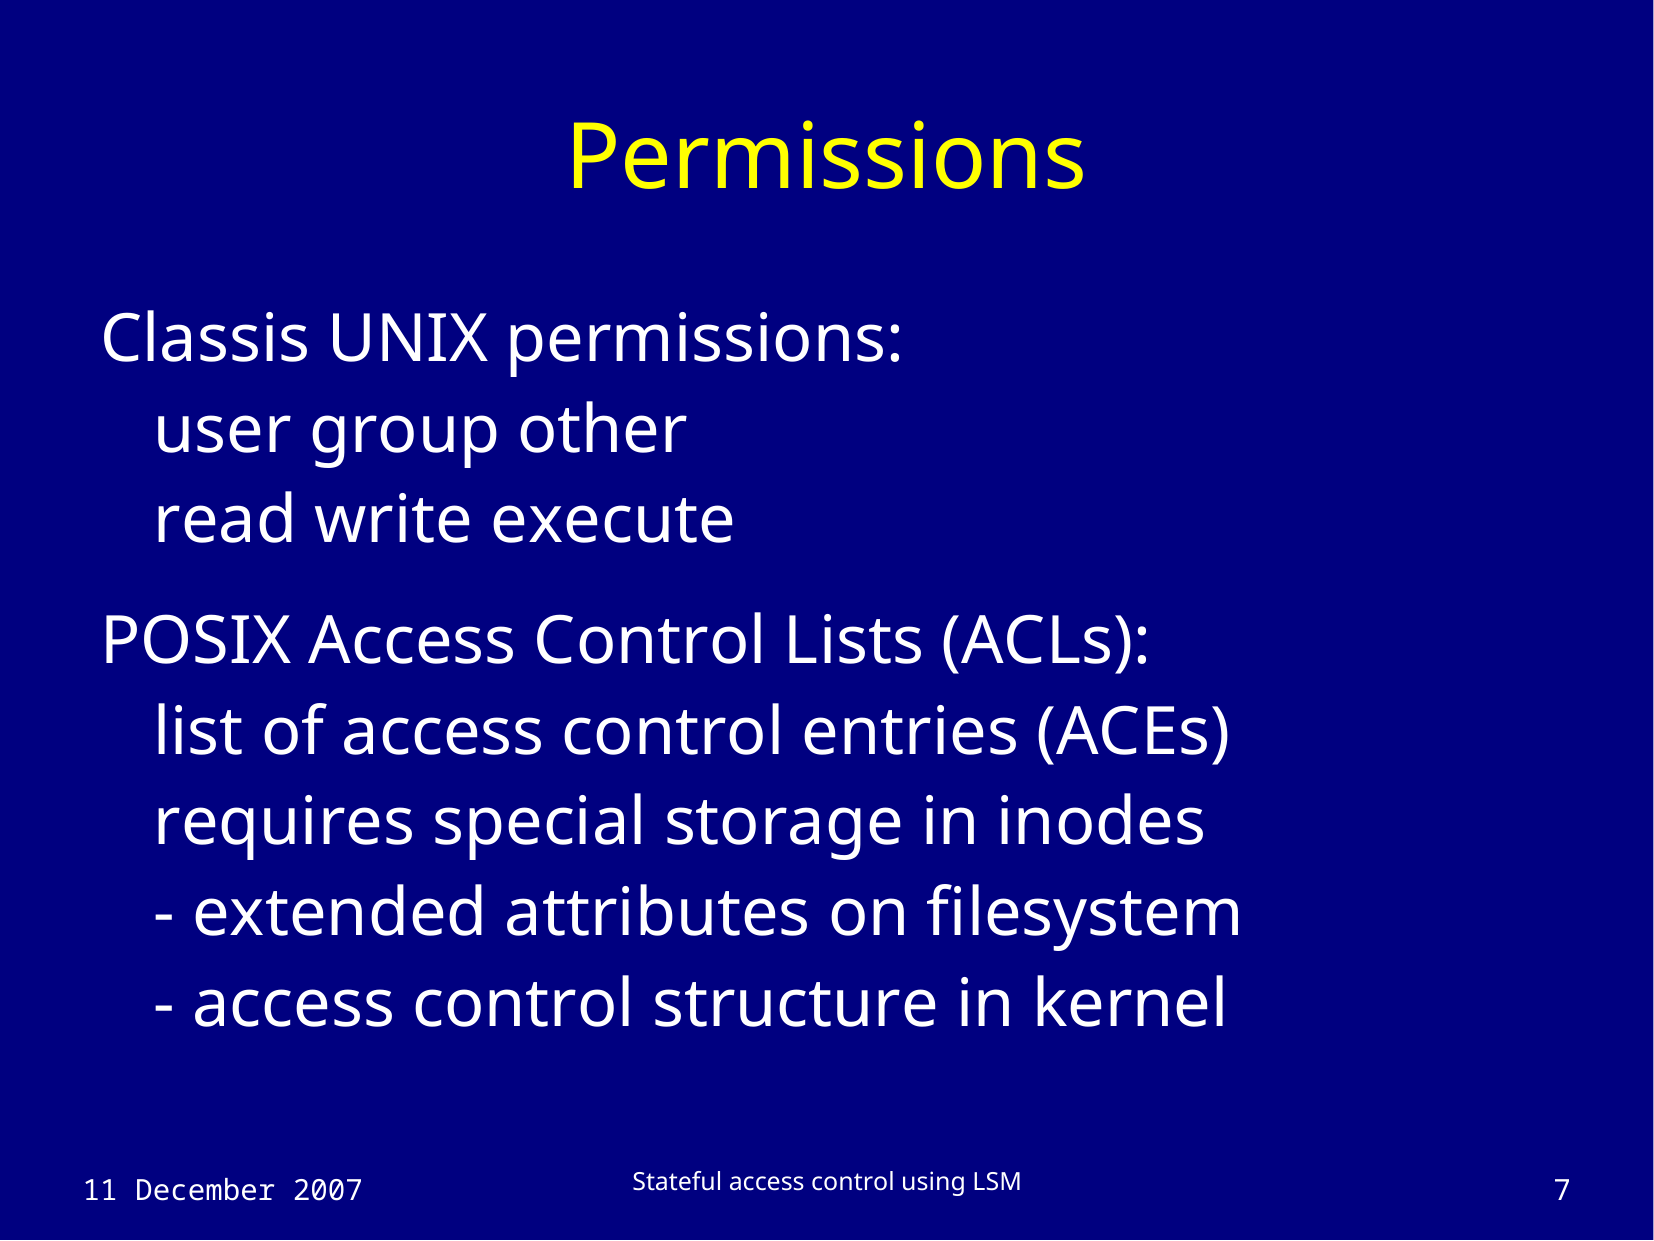

# Permissions
Classis UNIX permissions:
user group other
read write execute
POSIX Access Control Lists (ACLs):
list of access control entries (ACEs)
requires special storage in inodes
- extended attributes on filesystem
- access control structure in kernel
11 December 2007
Stateful access control using LSM
7